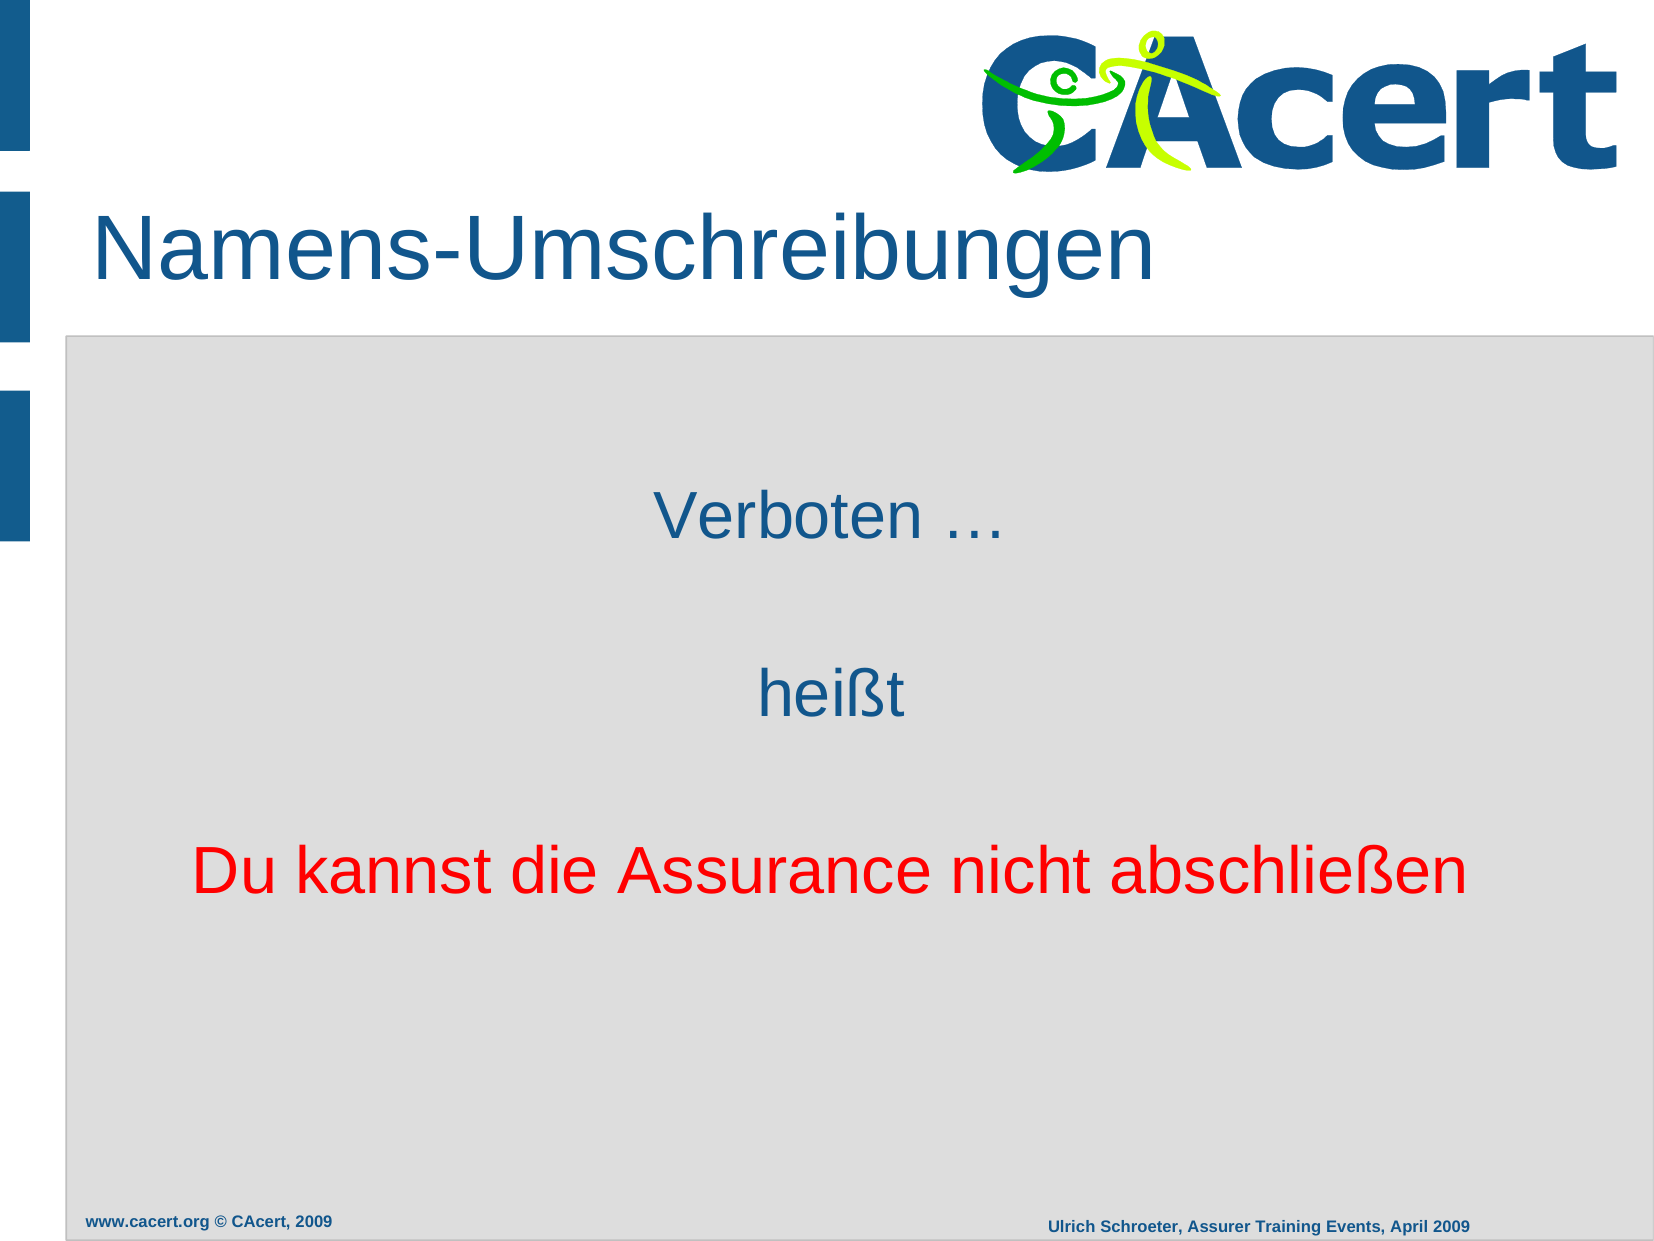

Namens-Umschreibungen
Verboten …
heißt
Du kannst die Assurance nicht abschließen